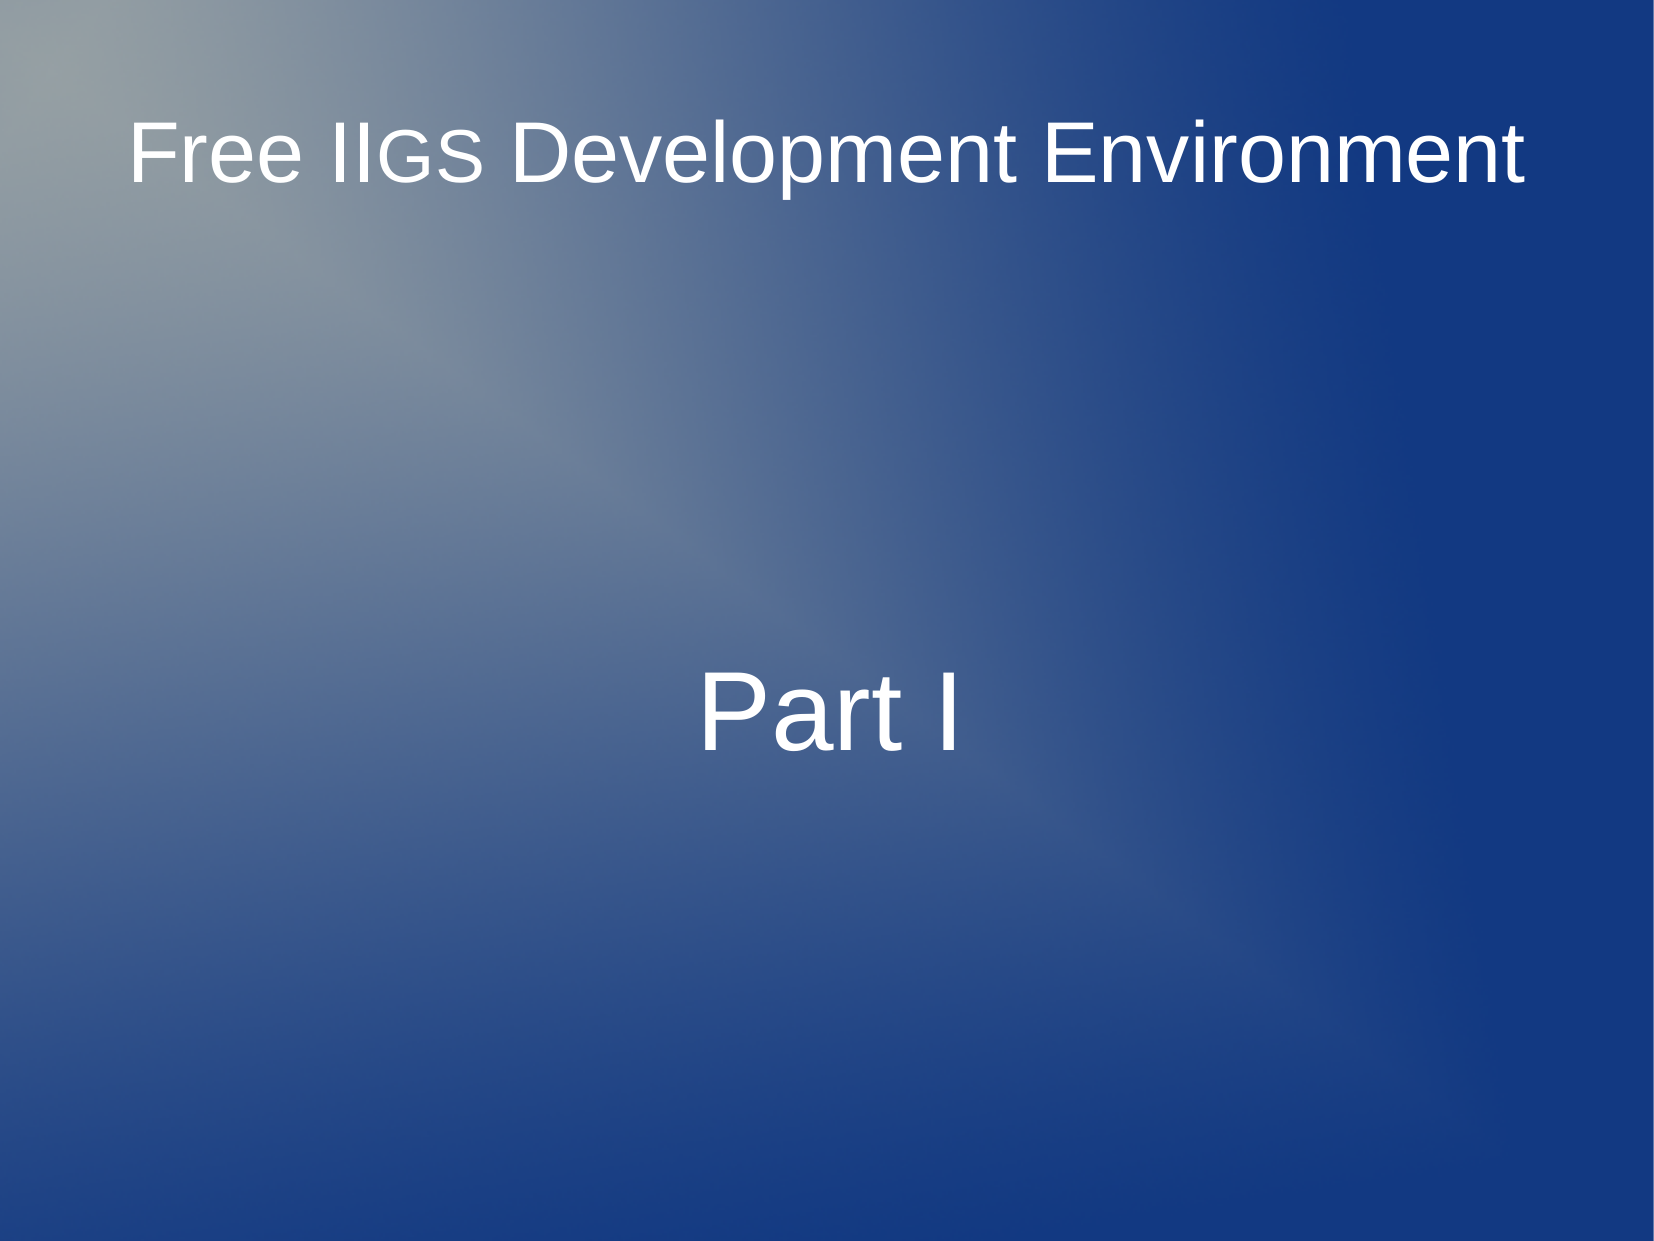

# Free IIGS Development Environment
Part I